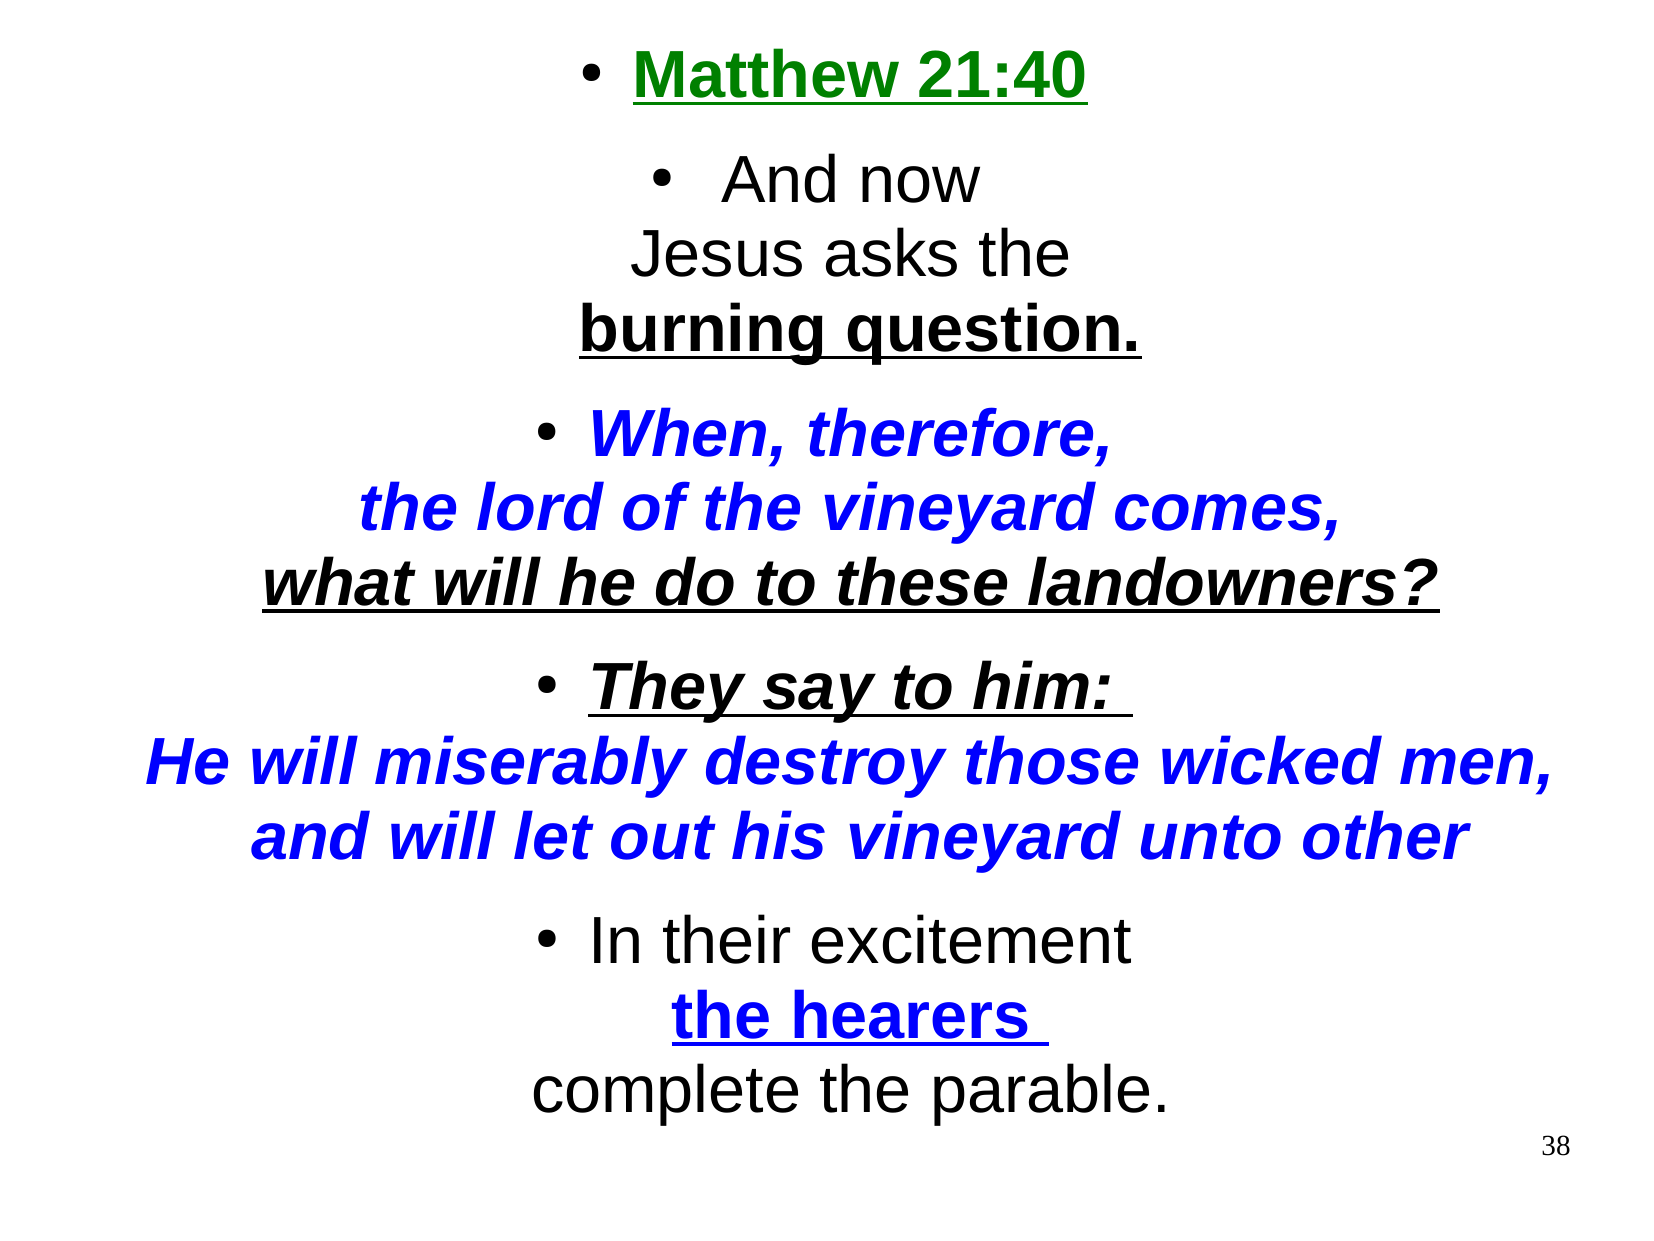

# Matthew 21:40
 And now
Jesus asks the
burning question.
When, therefore,
the lord of the vineyard comes,
what will he do to these landowners?
They say to him:
He will miserably destroy those wicked men,
and will let out his vineyard unto other
In their excitement
the hearers
complete the parable.
38